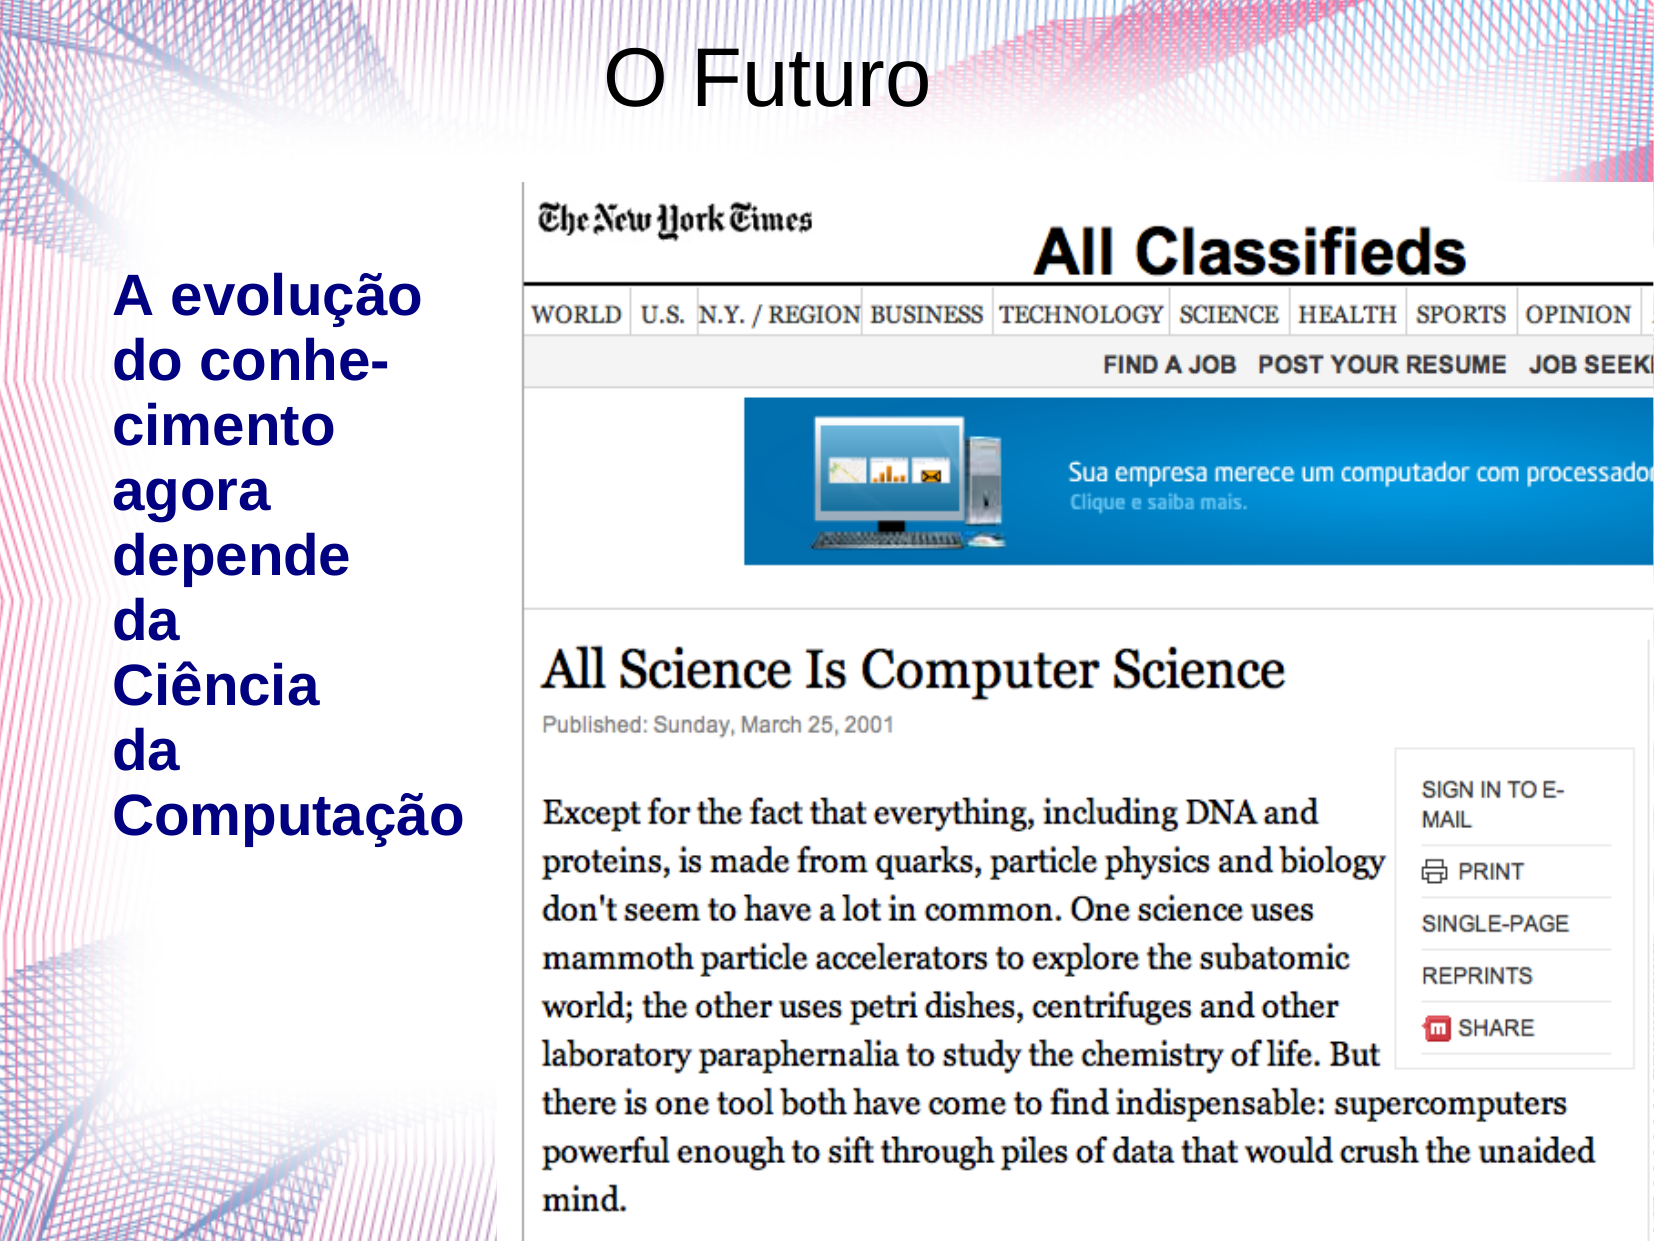

O Futuro
# A evolução do conhe- cimento agora depende da Ciência da Computação
17